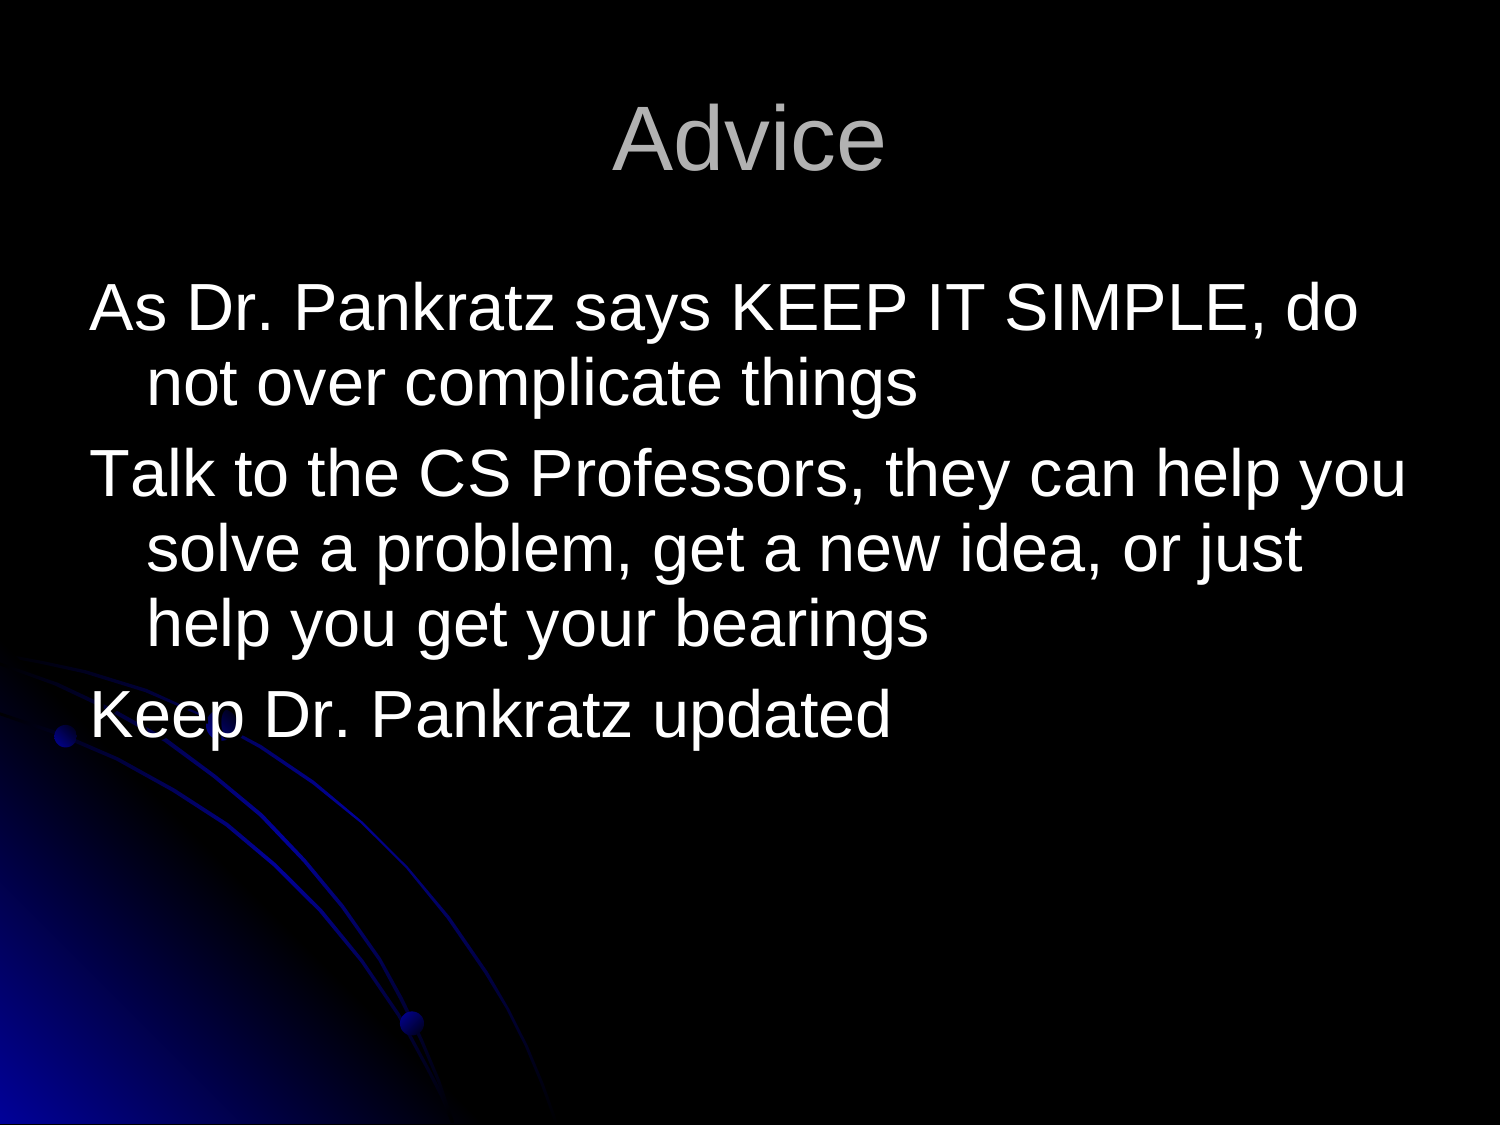

# Advice
As Dr. Pankratz says KEEP IT SIMPLE, do not over complicate things
Talk to the CS Professors, they can help you solve a problem, get a new idea, or just help you get your bearings
Keep Dr. Pankratz updated